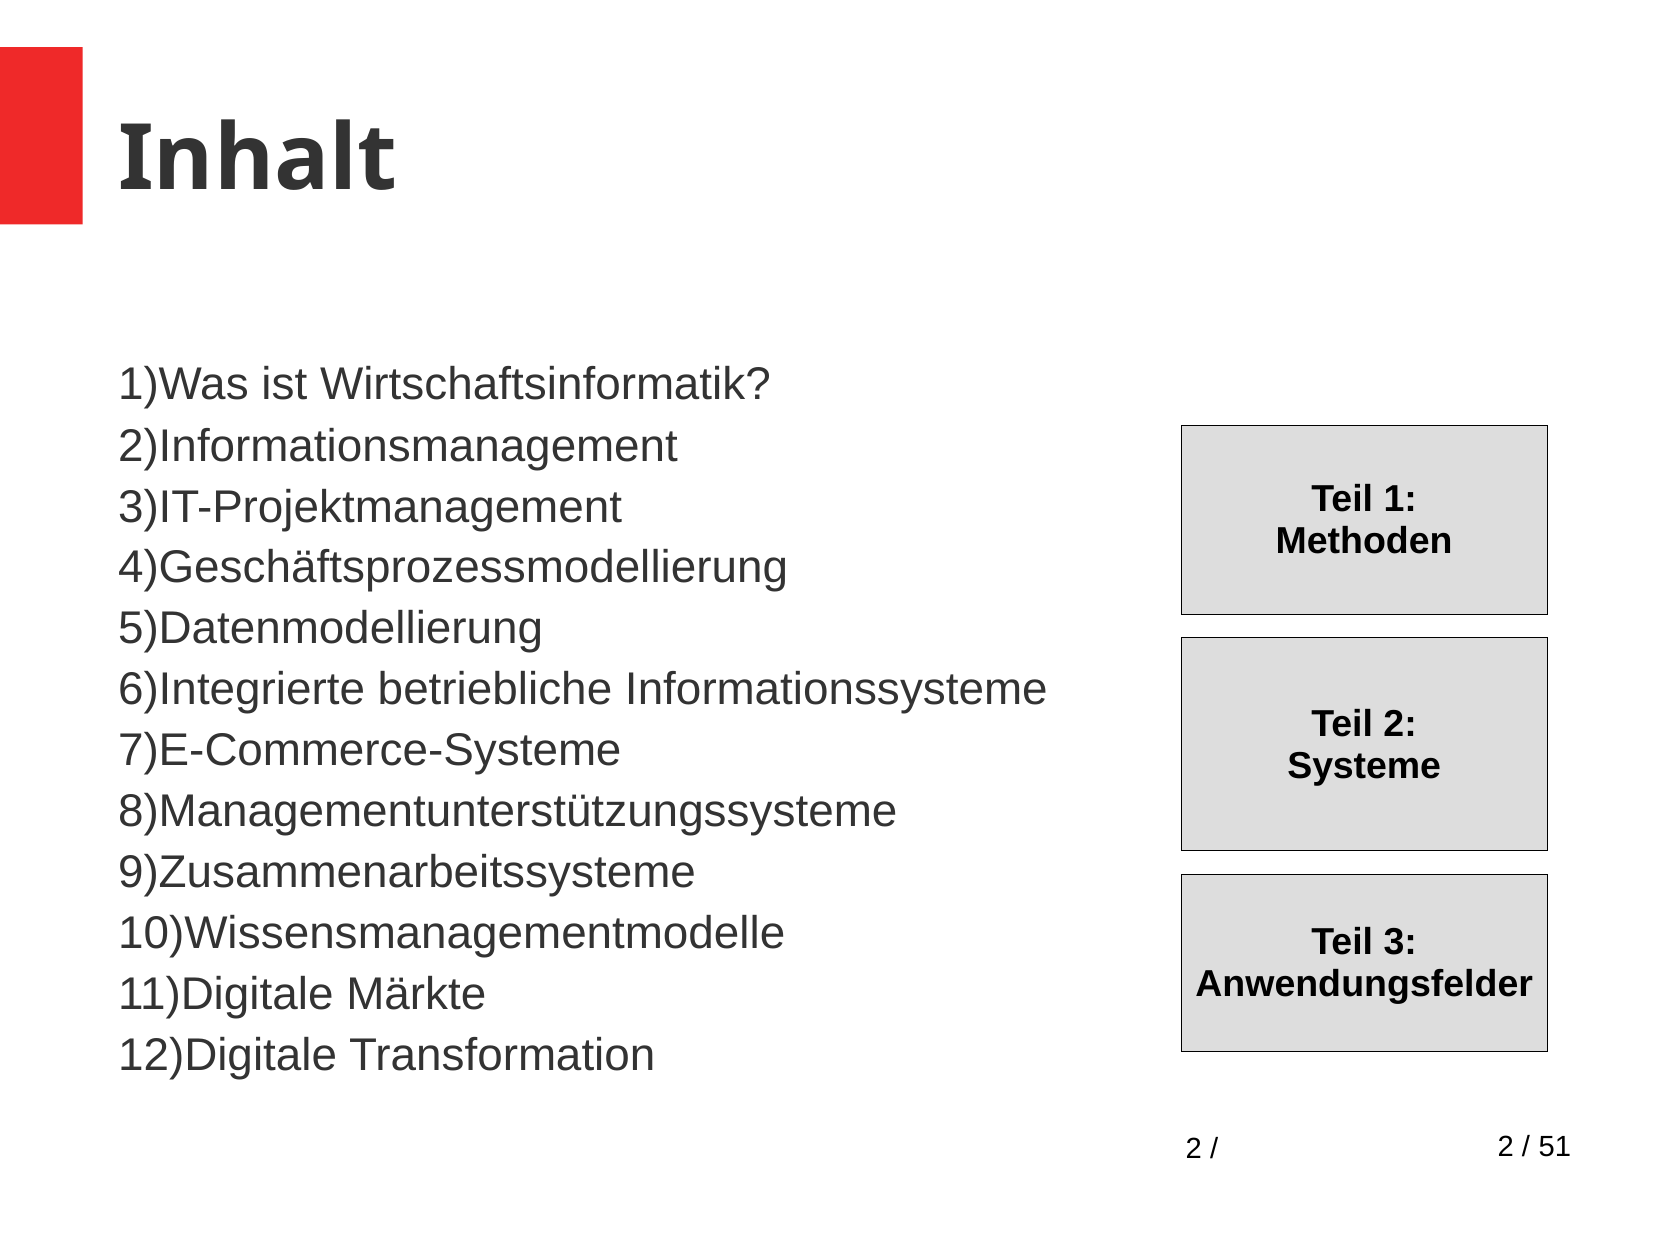

# Inhalt
Was ist Wirtschaftsinformatik?
Informationsmanagement
IT-Projektmanagement
Geschäftsprozessmodellierung
Datenmodellierung
Integrierte betriebliche Informationssysteme
E-Commerce-Systeme
Managementunterstützungssysteme
Zusammenarbeitssysteme
Wissensmanagementmodelle
Digitale Märkte
Digitale Transformation
Teil 1:
Methoden
Teil 2:
Systeme
Teil 3:
Anwendungsfelder
2